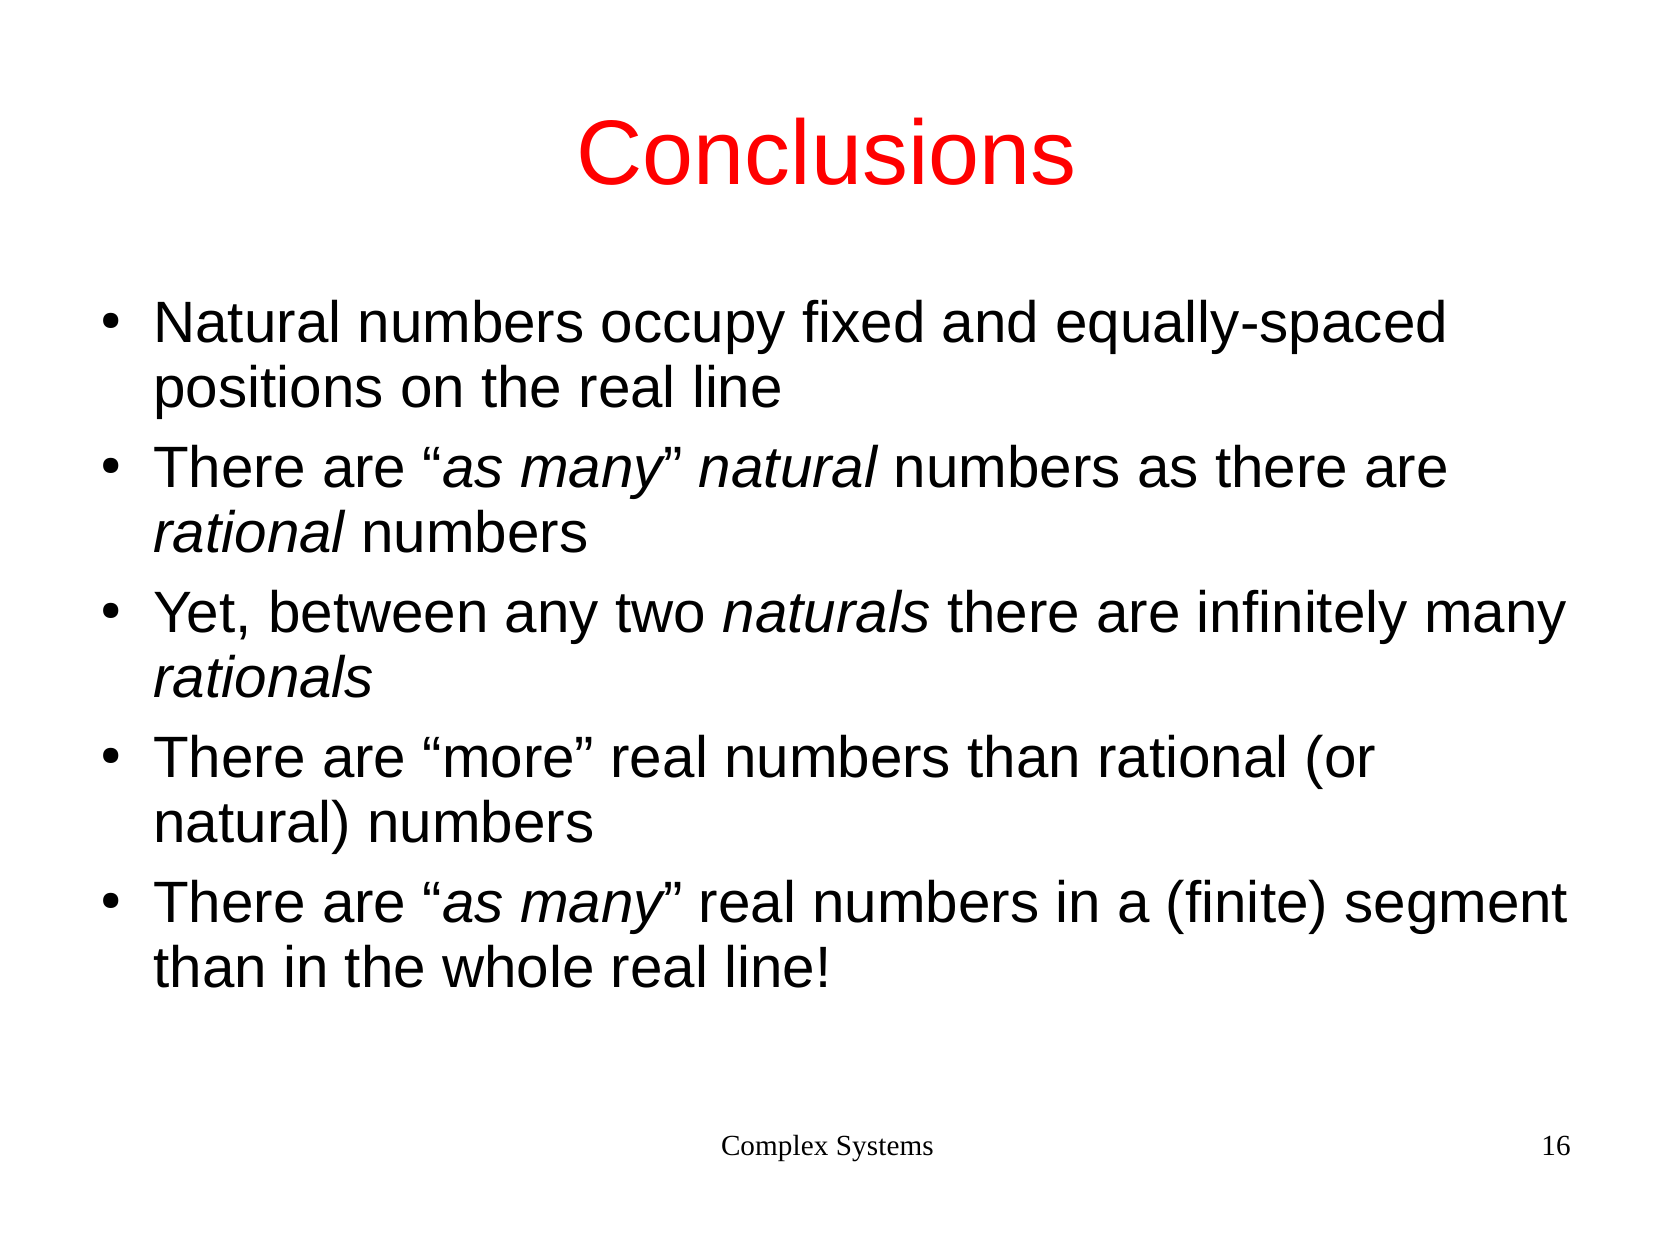

# Conclusions
Natural numbers occupy fixed and equally-spaced positions on the real line
There are “as many” natural numbers as there are rational numbers
Yet, between any two naturals there are infinitely many rationals
There are “more” real numbers than rational (or natural) numbers
There are “as many” real numbers in a (finite) segment than in the whole real line!
Complex Systems
16